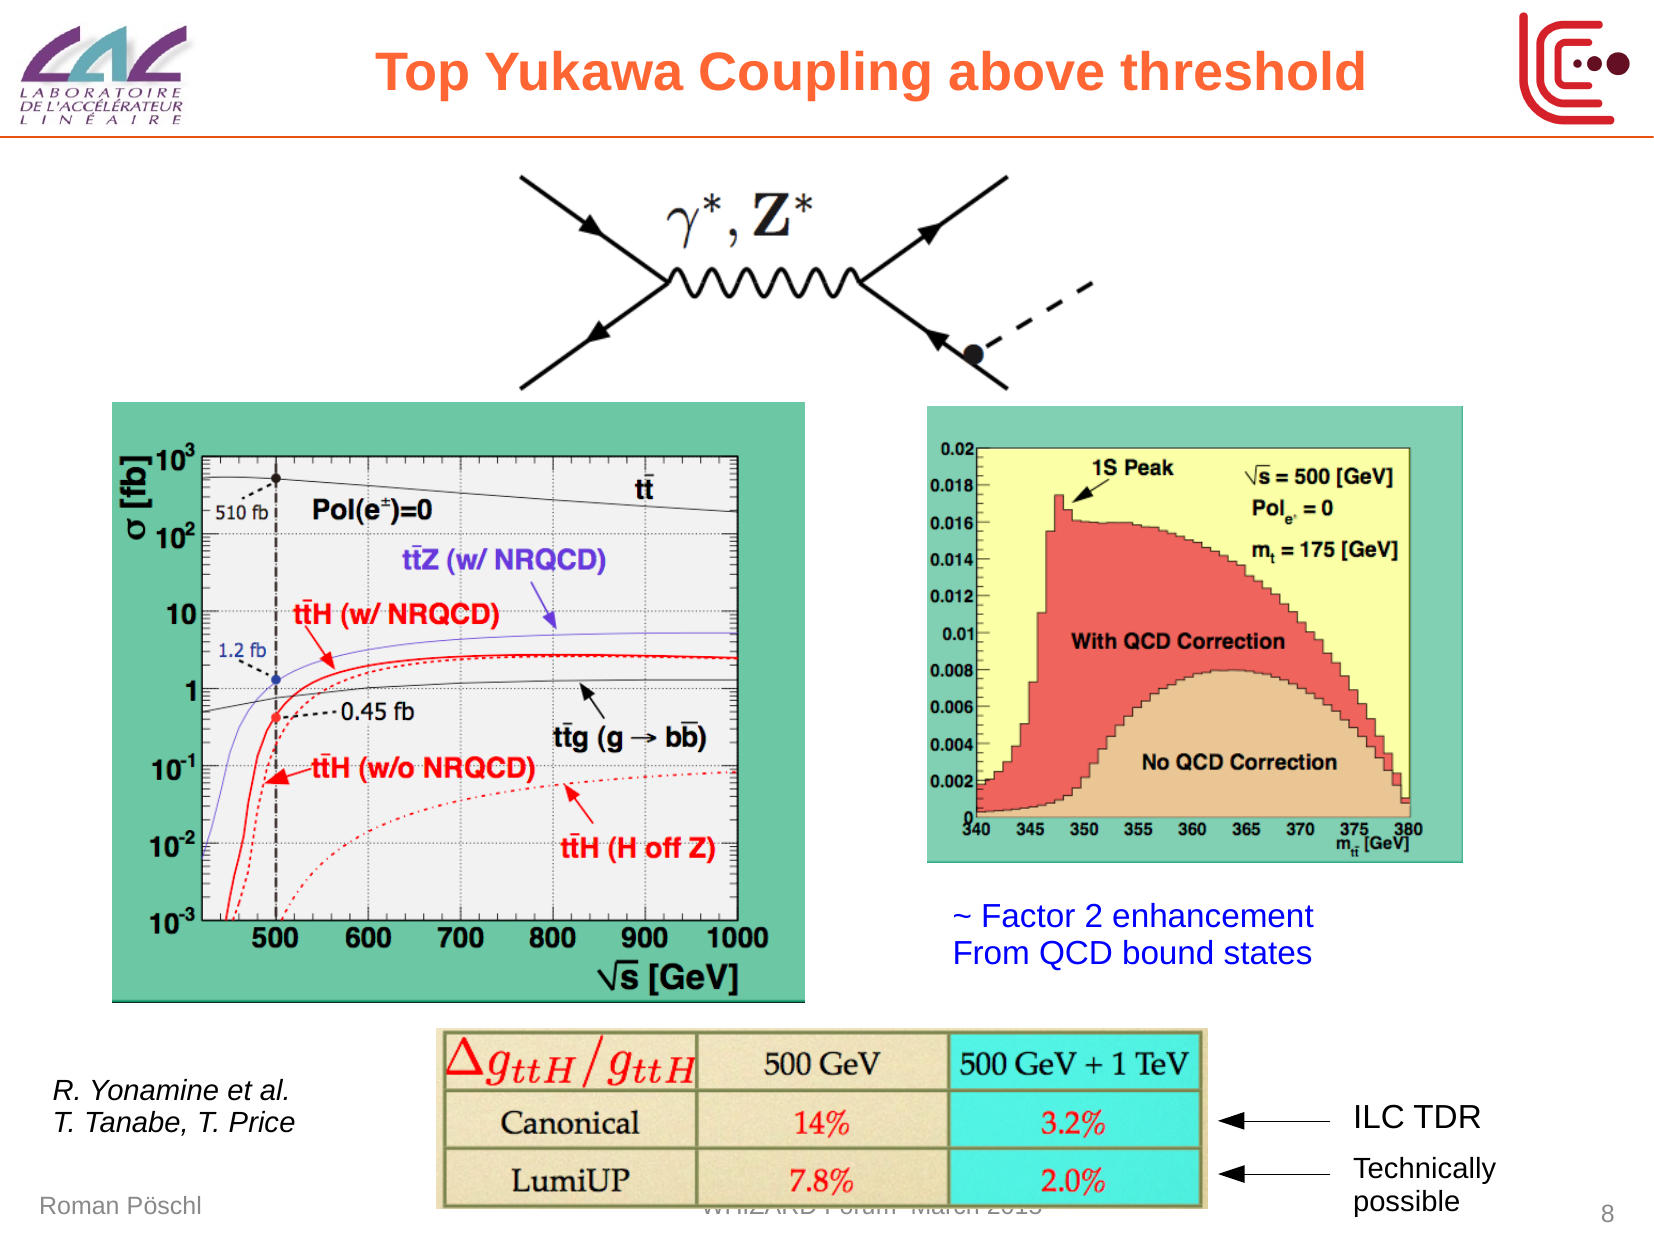

# Top Yukawa Coupling above threshold
~ Factor 2 enhancement
From QCD bound states
R. Yonamine et al.
T. Tanabe, T. Price
ILC TDR
Technically
possible